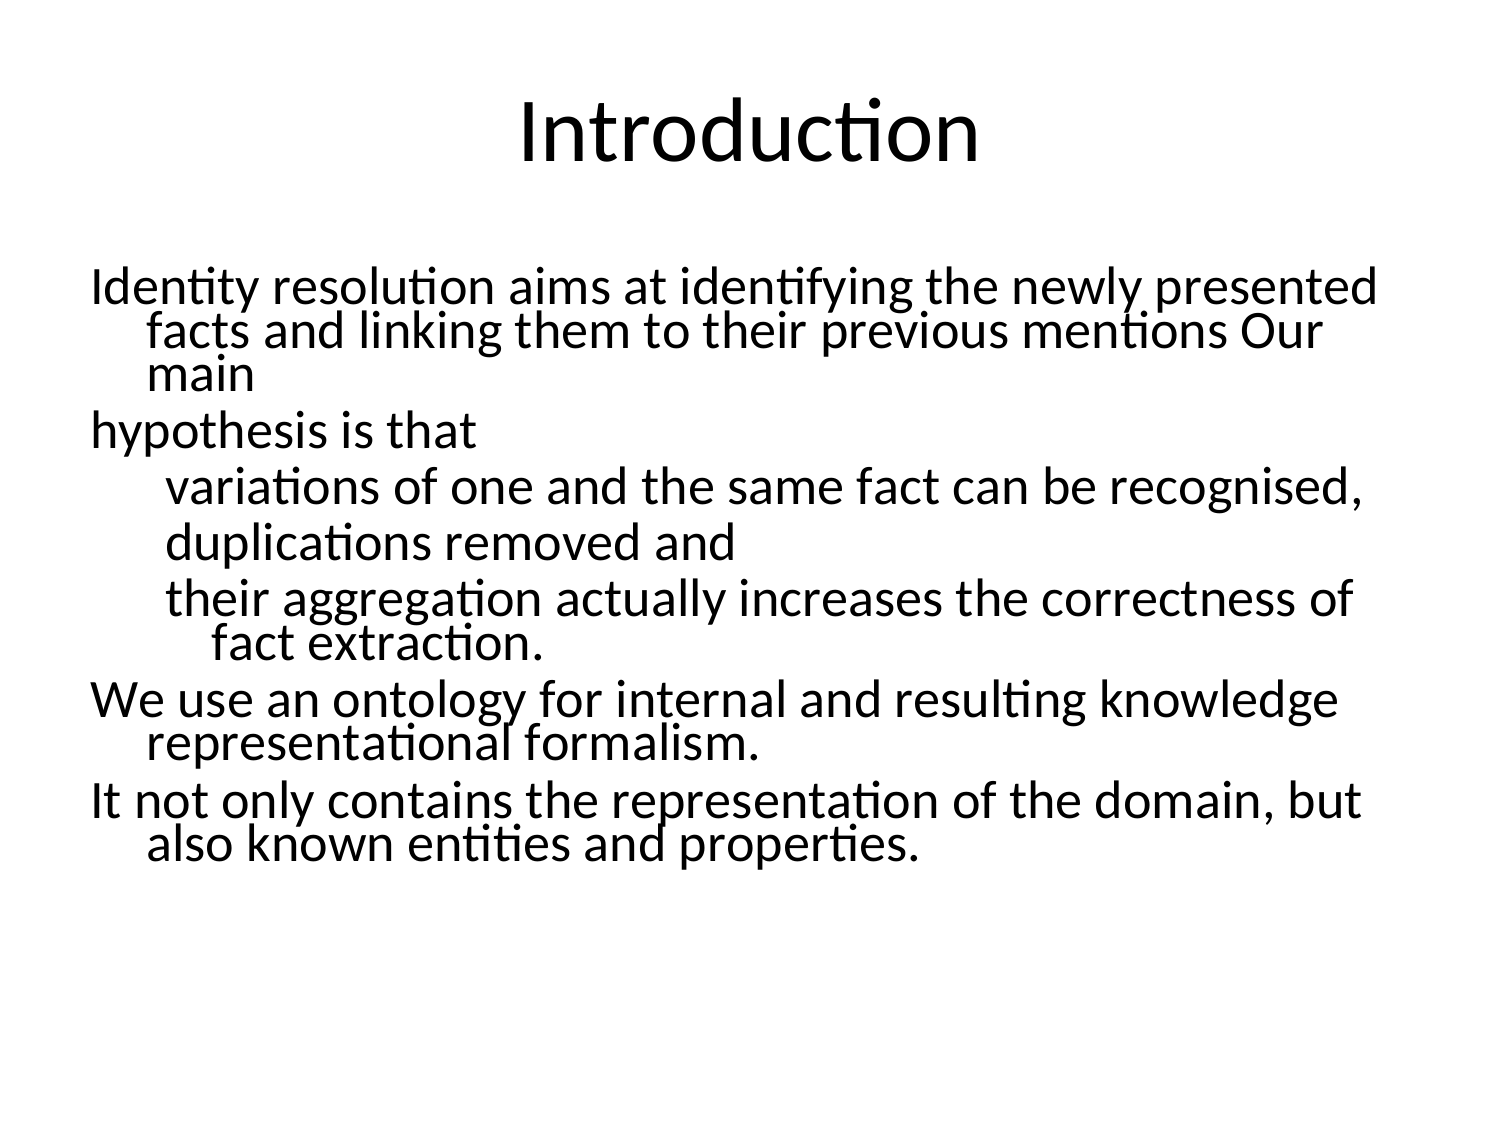

# Introduction
Identity resolution aims at identifying the newly presented facts and linking them to their previous mentions Our main
hypothesis is that
variations of one and the same fact can be recognised,
duplications removed and
their aggregation actually increases the correctness of fact extraction.
We use an ontology for internal and resulting knowledge representational formalism.
It not only contains the representation of the domain, but also known entities and properties.